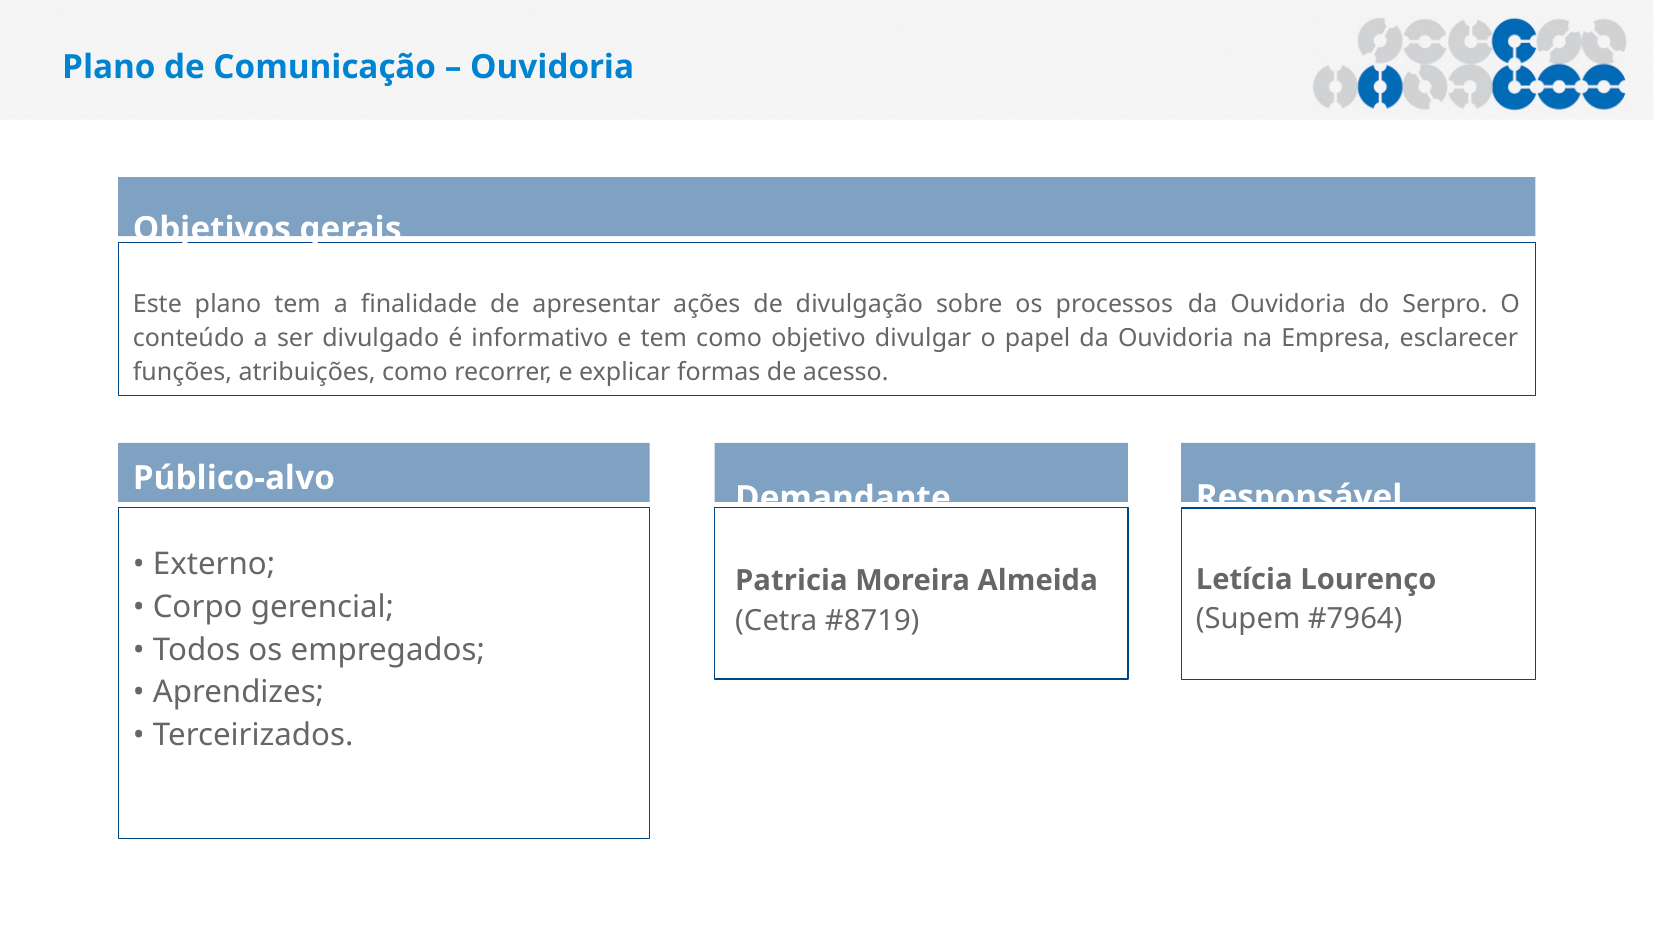

Plano de Comunicação – Ouvidoria
Objetivos gerais
Este plano tem a finalidade de apresentar ações de divulgação sobre os processos da Ouvidoria do Serpro. O conteúdo a ser divulgado é informativo e tem como objetivo divulgar o papel da Ouvidoria na Empresa, esclarecer funções, atribuições, como recorrer, e explicar formas de acesso.
Responsável
Letícia Lourenço
(Supem #7964)
Demandante
Patricia Moreira Almeida
(Cetra #8719)
Público-alvo
• Externo;
• Corpo gerencial;
• Todos os empregados;
• Aprendizes;
• Terceirizados.